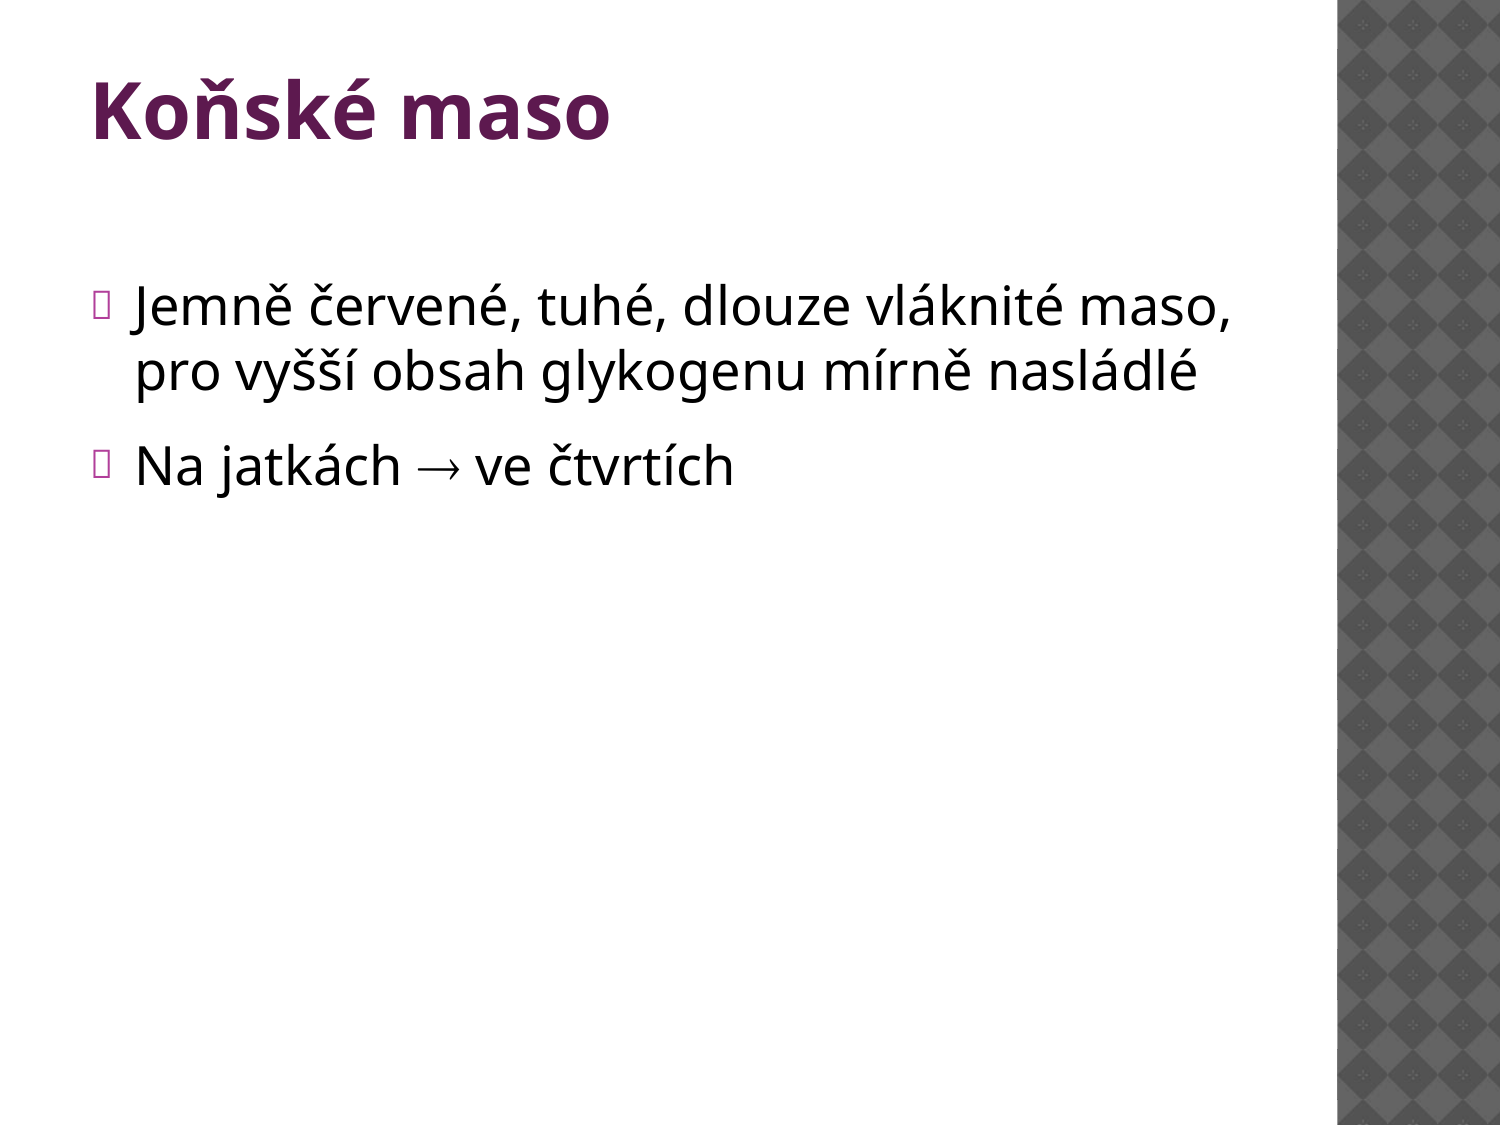

# Koňské maso
Jemně červené, tuhé, dlouze vláknité maso, pro vyšší obsah glykogenu mírně nasládlé
Na jatkách  ve čtvrtích